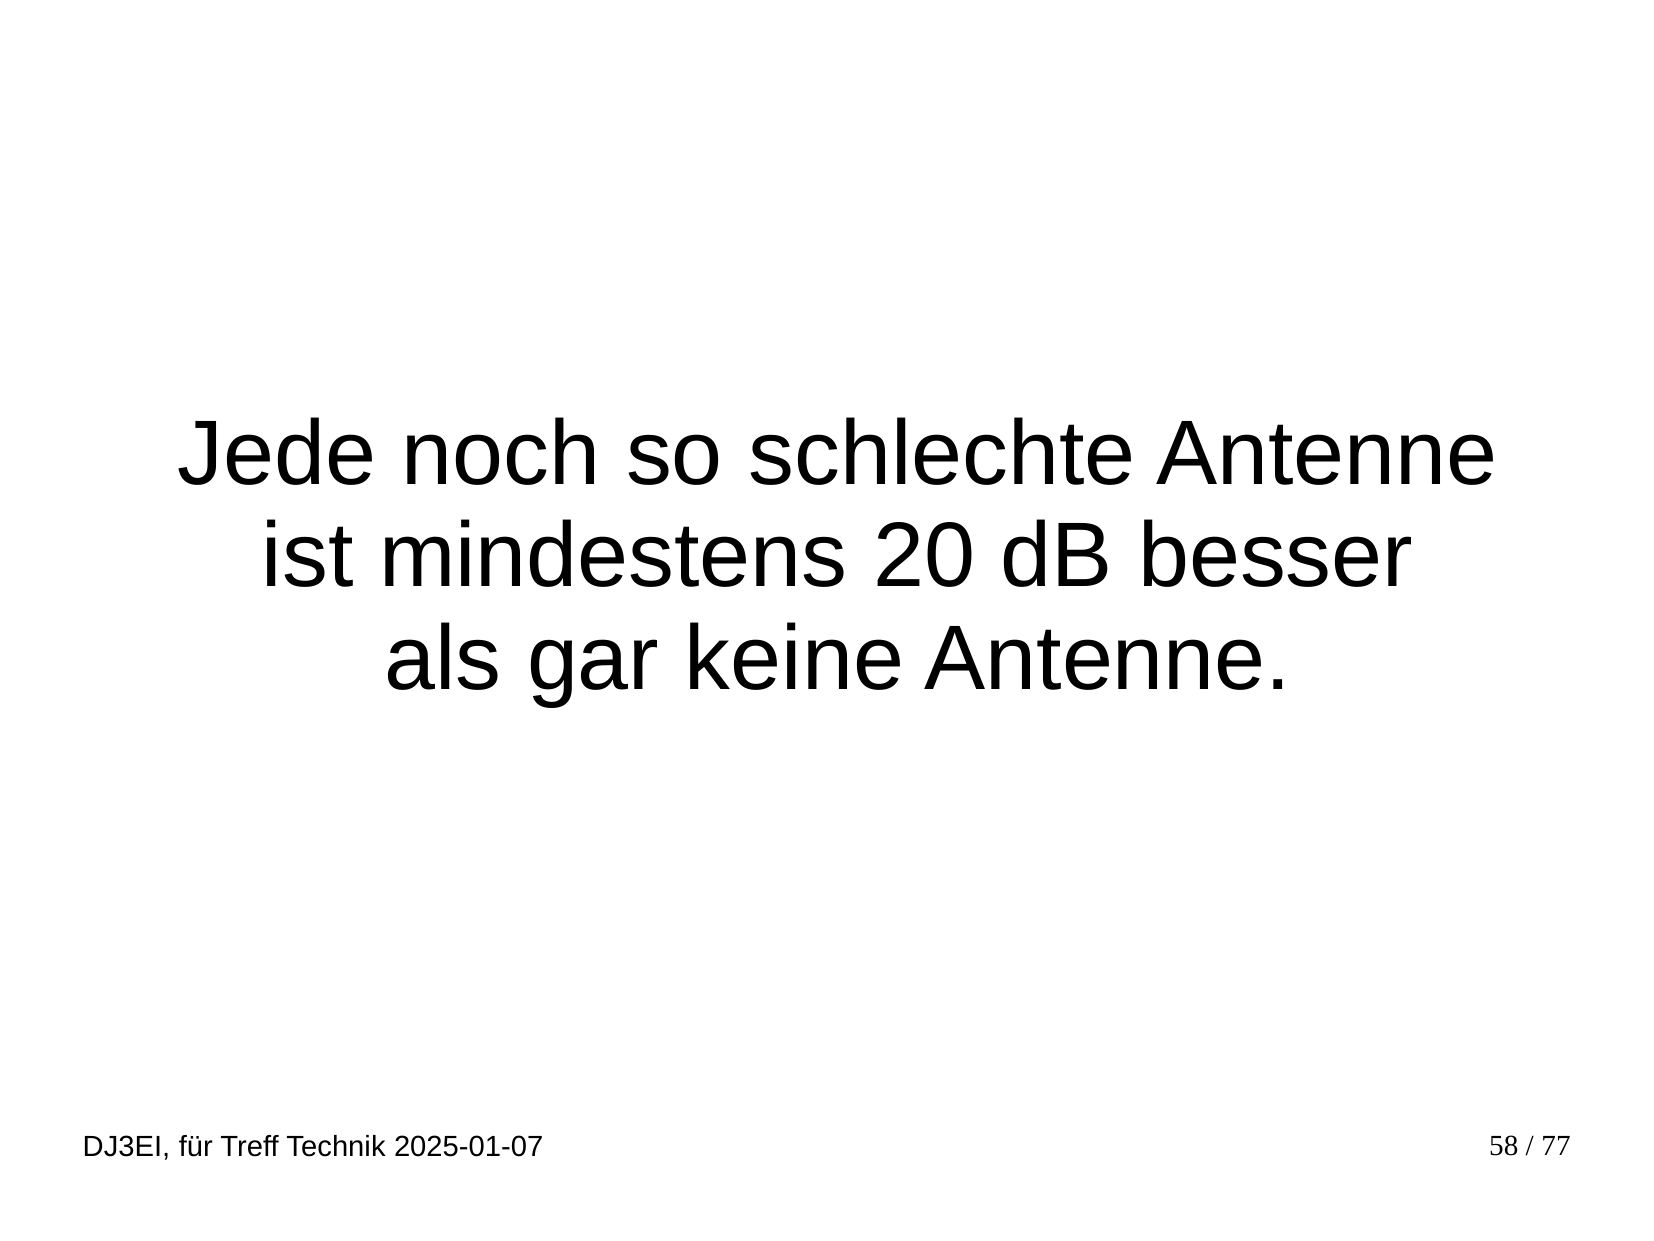

# Jede noch so schlechte Antenne ist mindestens 20 dB besser als gar keine Antenne.
58